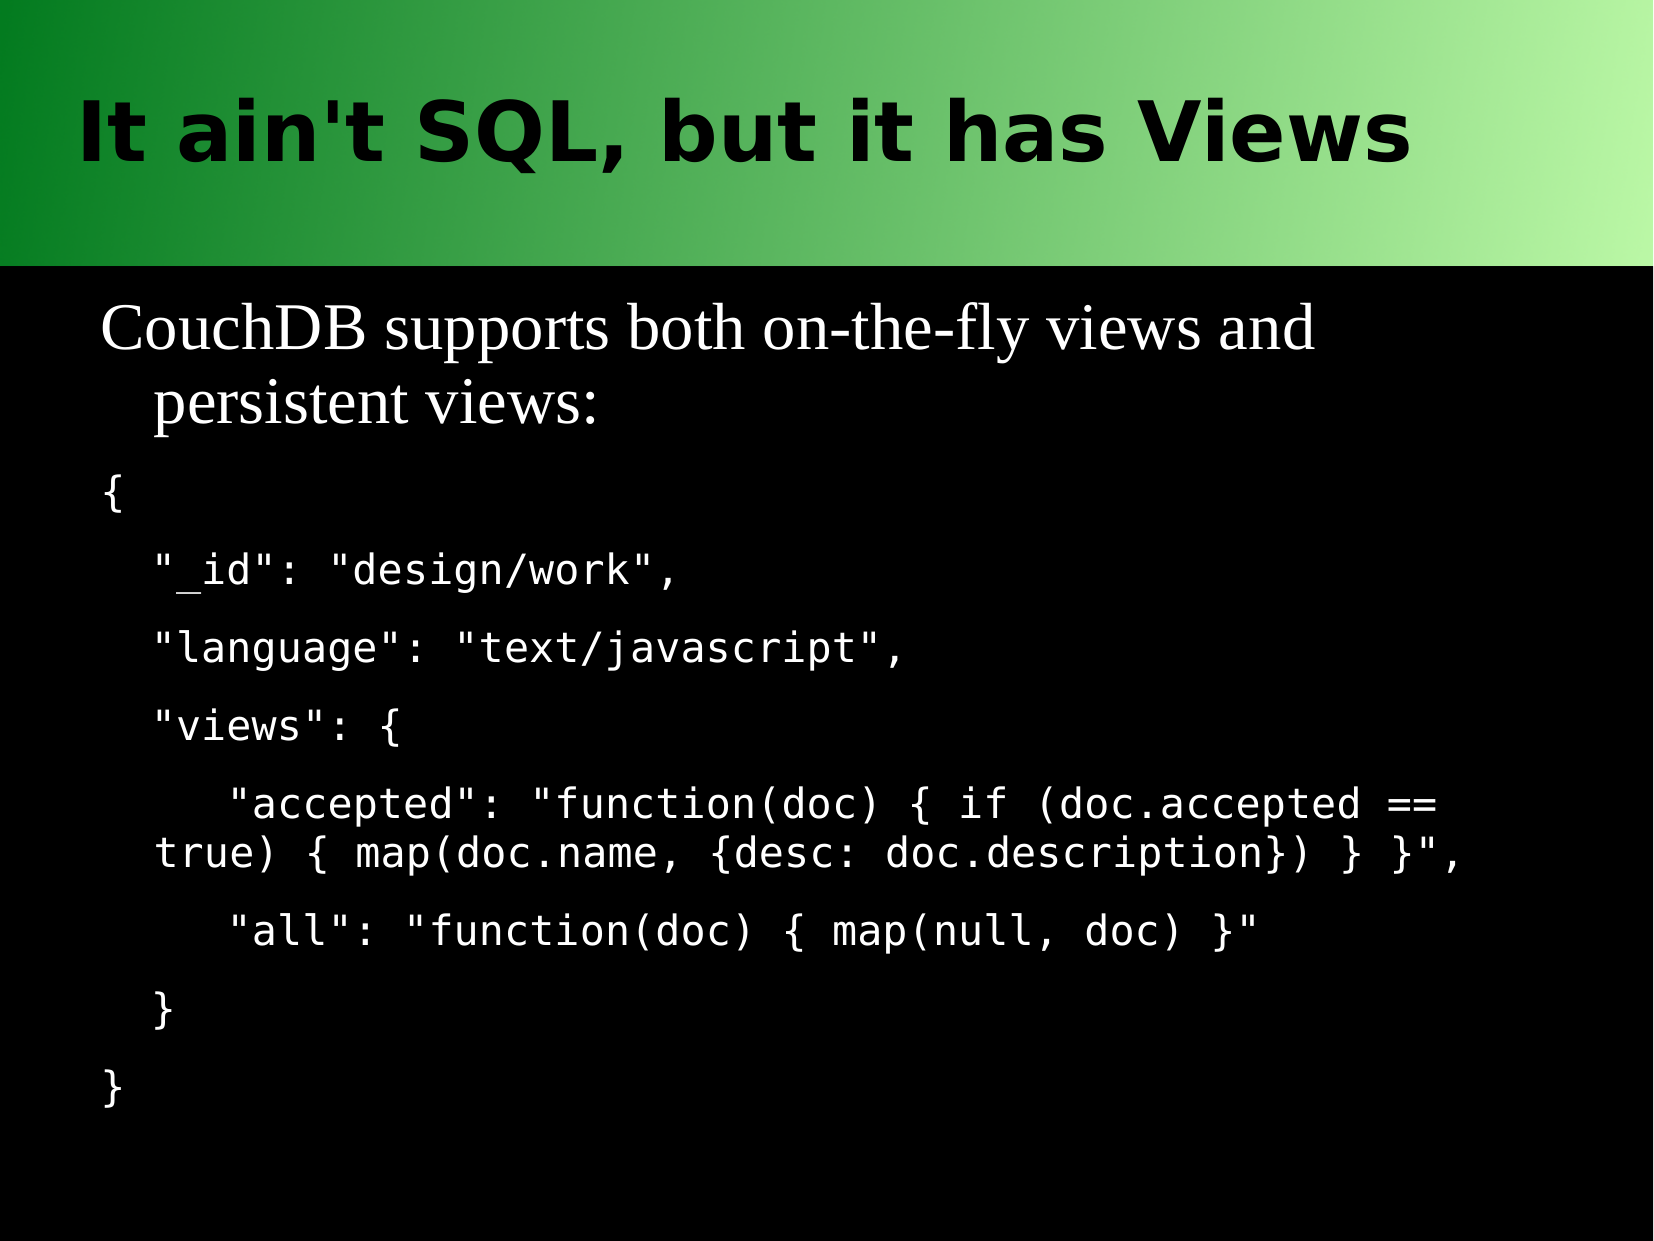

# It ain't SQL, but it has Views
CouchDB supports both on-the-fly views and persistent views:
{
 "_id": "design/work",
 "language": "text/javascript",
 "views": {
 "accepted": "function(doc) { if (doc.accepted == true) { map(doc.name, {desc: doc.description}) } }",
 "all": "function(doc) { map(null, doc) }"
 }
}